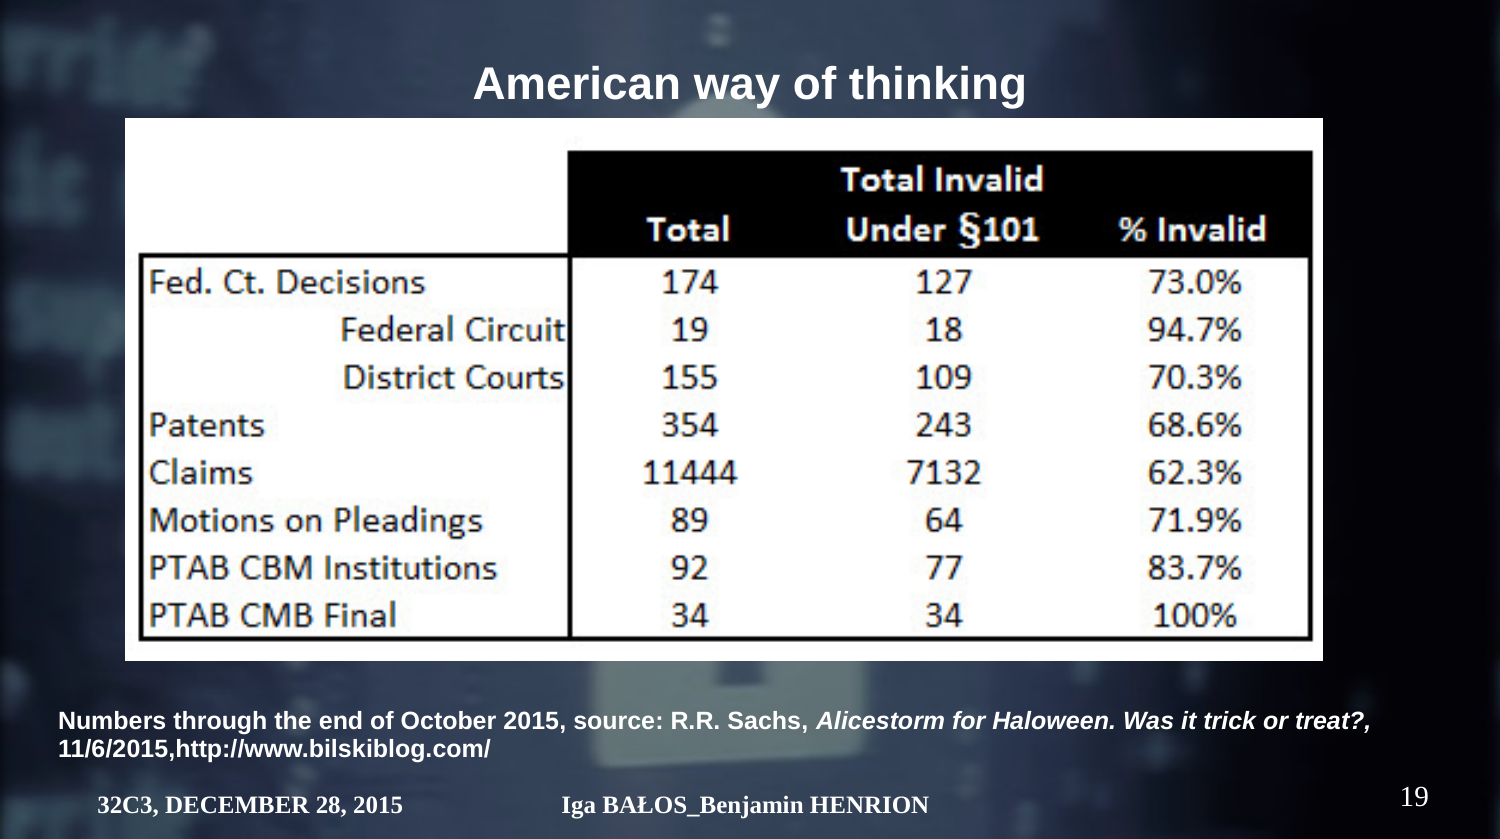

# American way of thinking
Numbers through the end of October 2015, source: R.R. Sachs, Alicestorm for Haloween. Was it trick or treat?,
11/6/2015,http://www.bilskiblog.com/
19
32C3, DECEMBER 22, 2015
Iga BAŁOS_Benjamin HENRION